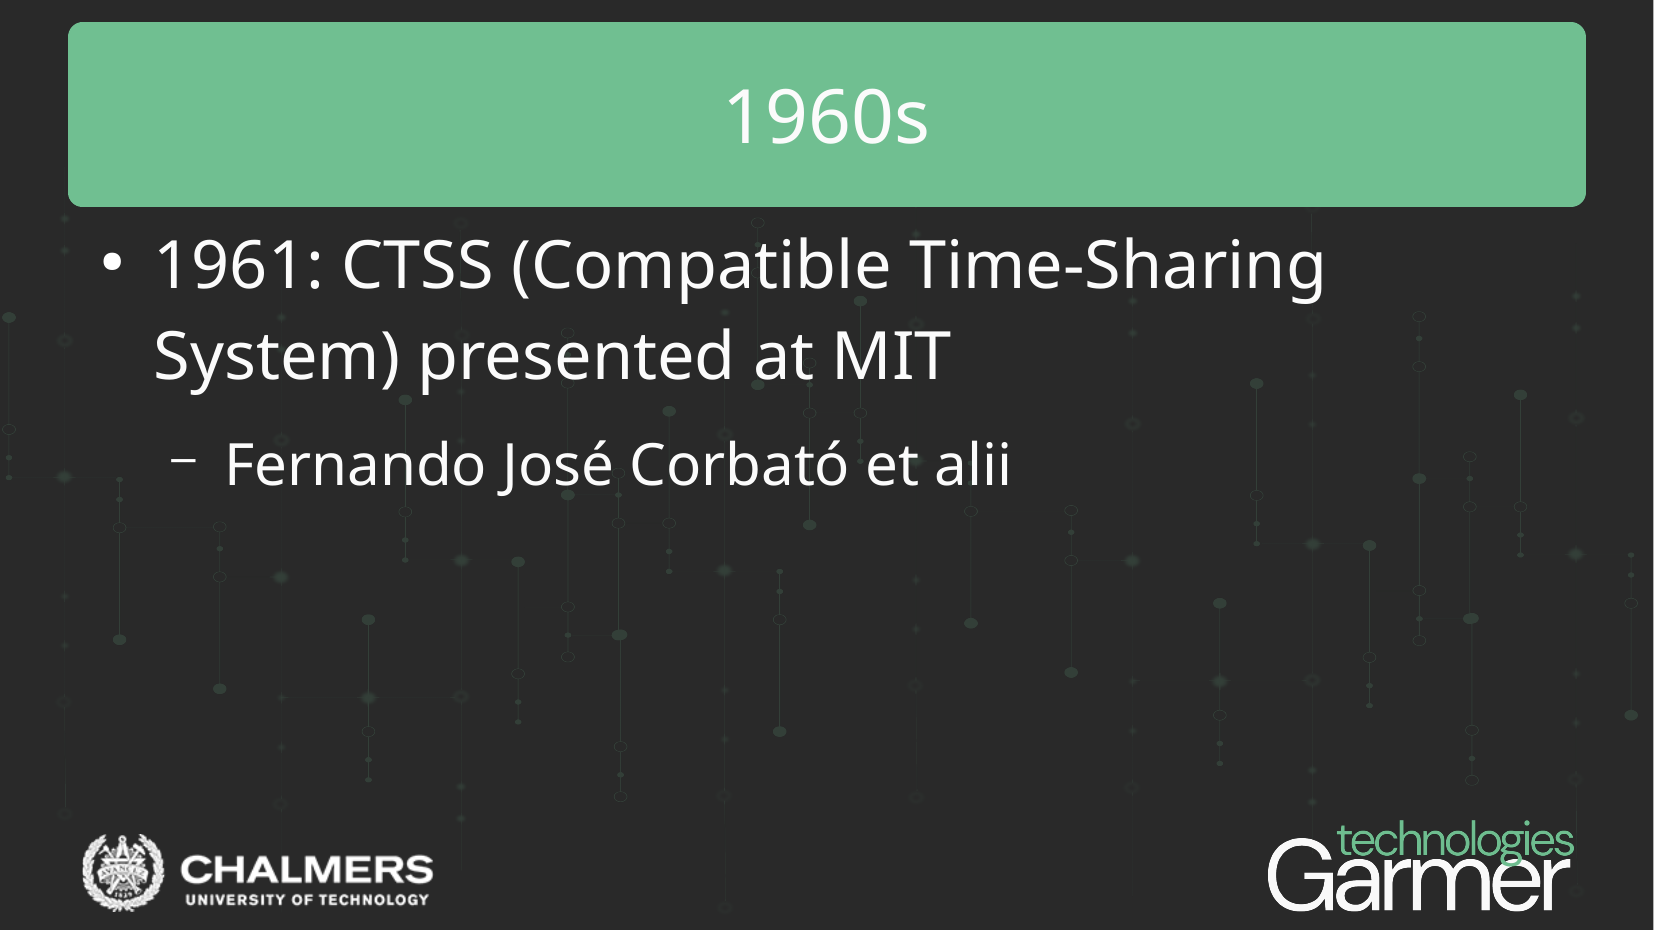

# 1960s
1961: CTSS (Compatible Time-Sharing System) presented at MIT
Fernando José Corbató et alii